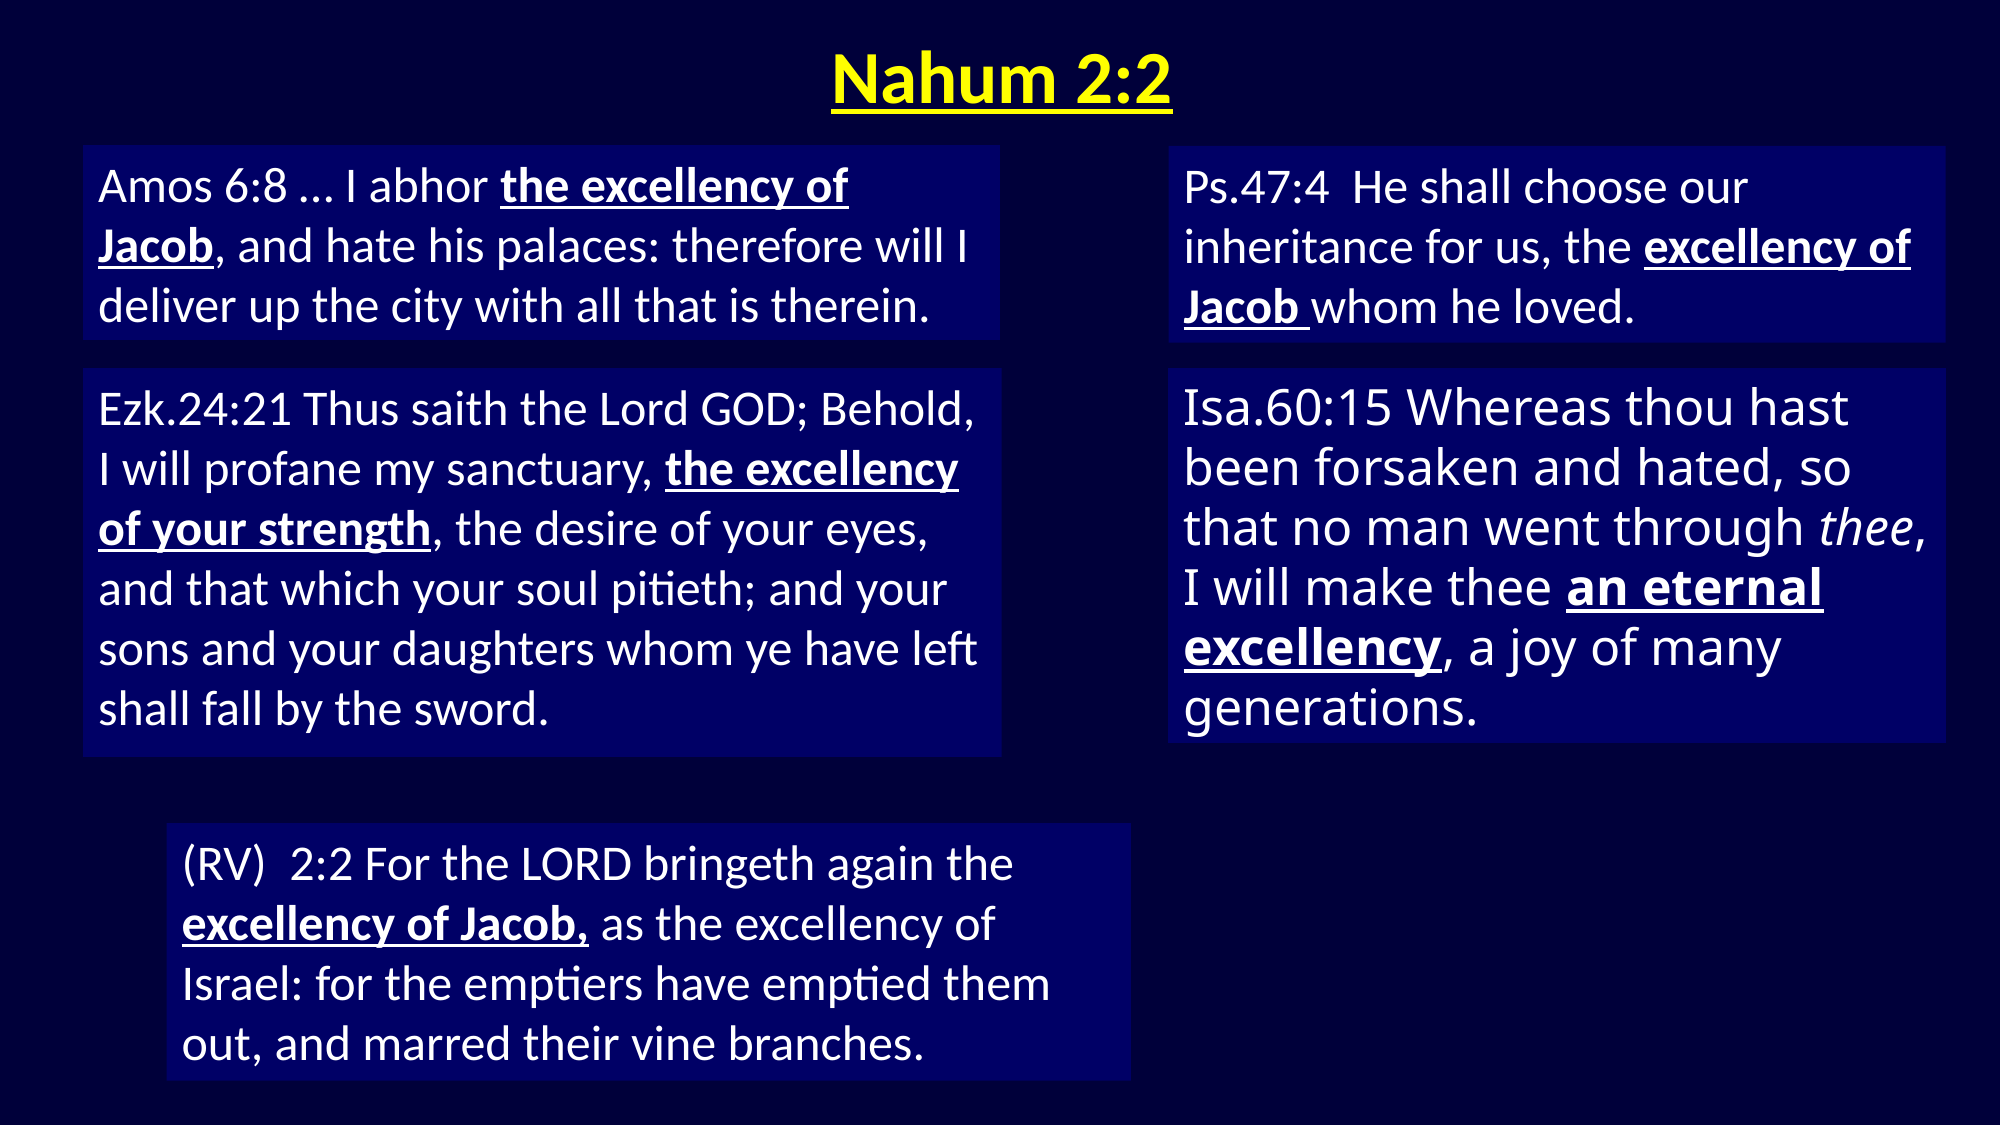

Nahum 2:2
Amos 6:8 … I abhor the excellency of Jacob, and hate his palaces: therefore will I deliver up the city with all that is therein.
Ps.47:4 He shall choose our inheritance for us, the excellency of Jacob whom he loved.
Ezk.24:21 Thus saith the Lord GOD; Behold, I will profane my sanctuary, the excellency of your strength, the desire of your eyes, and that which your soul pitieth; and your sons and your daughters whom ye have left shall fall by the sword.
Isa.60:15 Whereas thou hast been forsaken and hated, so that no man went through thee, I will make thee an eternal excellency, a joy of many generations.
(RV)  2:2 For the LORD bringeth again the excellency of Jacob, as the excellency of Israel: for the emptiers have emptied them out, and marred their vine branches.